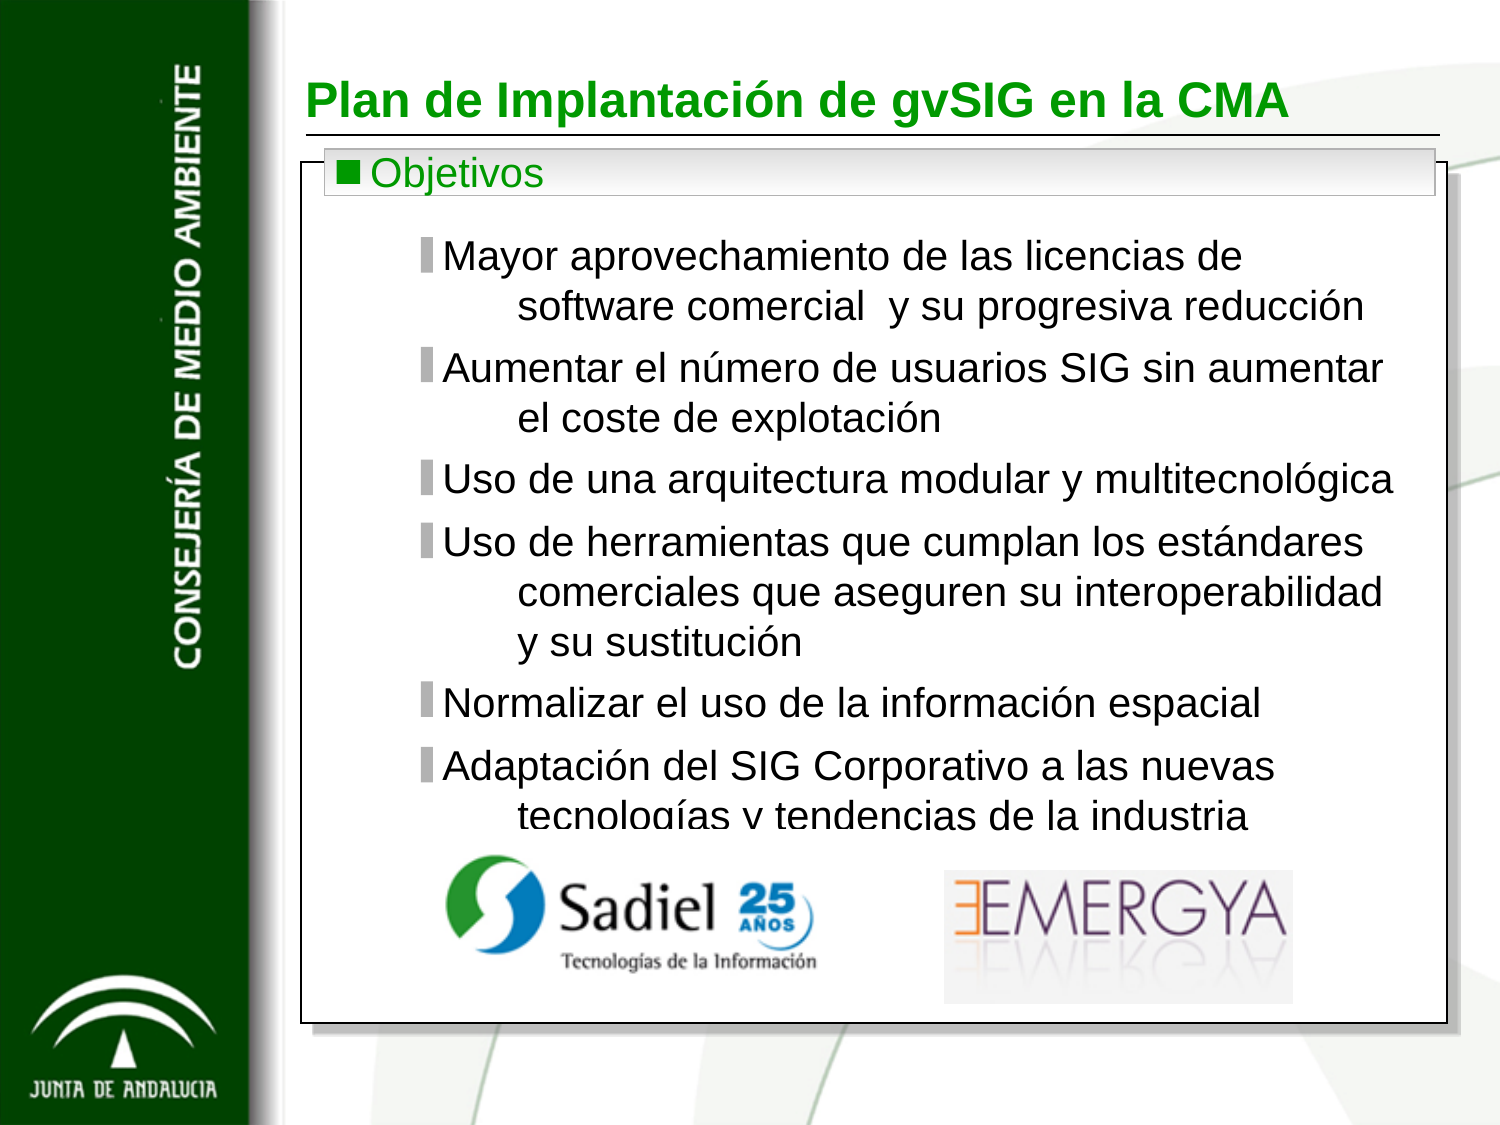

Plan de Implantación de gvSIG en la CMA
Objetivos
Mayor aprovechamiento de las licencias de software comercial y su progresiva reducción
Aumentar el número de usuarios SIG sin aumentar el coste de explotación
Uso de una arquitectura modular y multitecnológica
Uso de herramientas que cumplan los estándares comerciales que aseguren su interoperabilidad y su sustitución
Normalizar el uso de la información espacial
Adaptación del SIG Corporativo a las nuevas tecnologías y tendencias de la industria